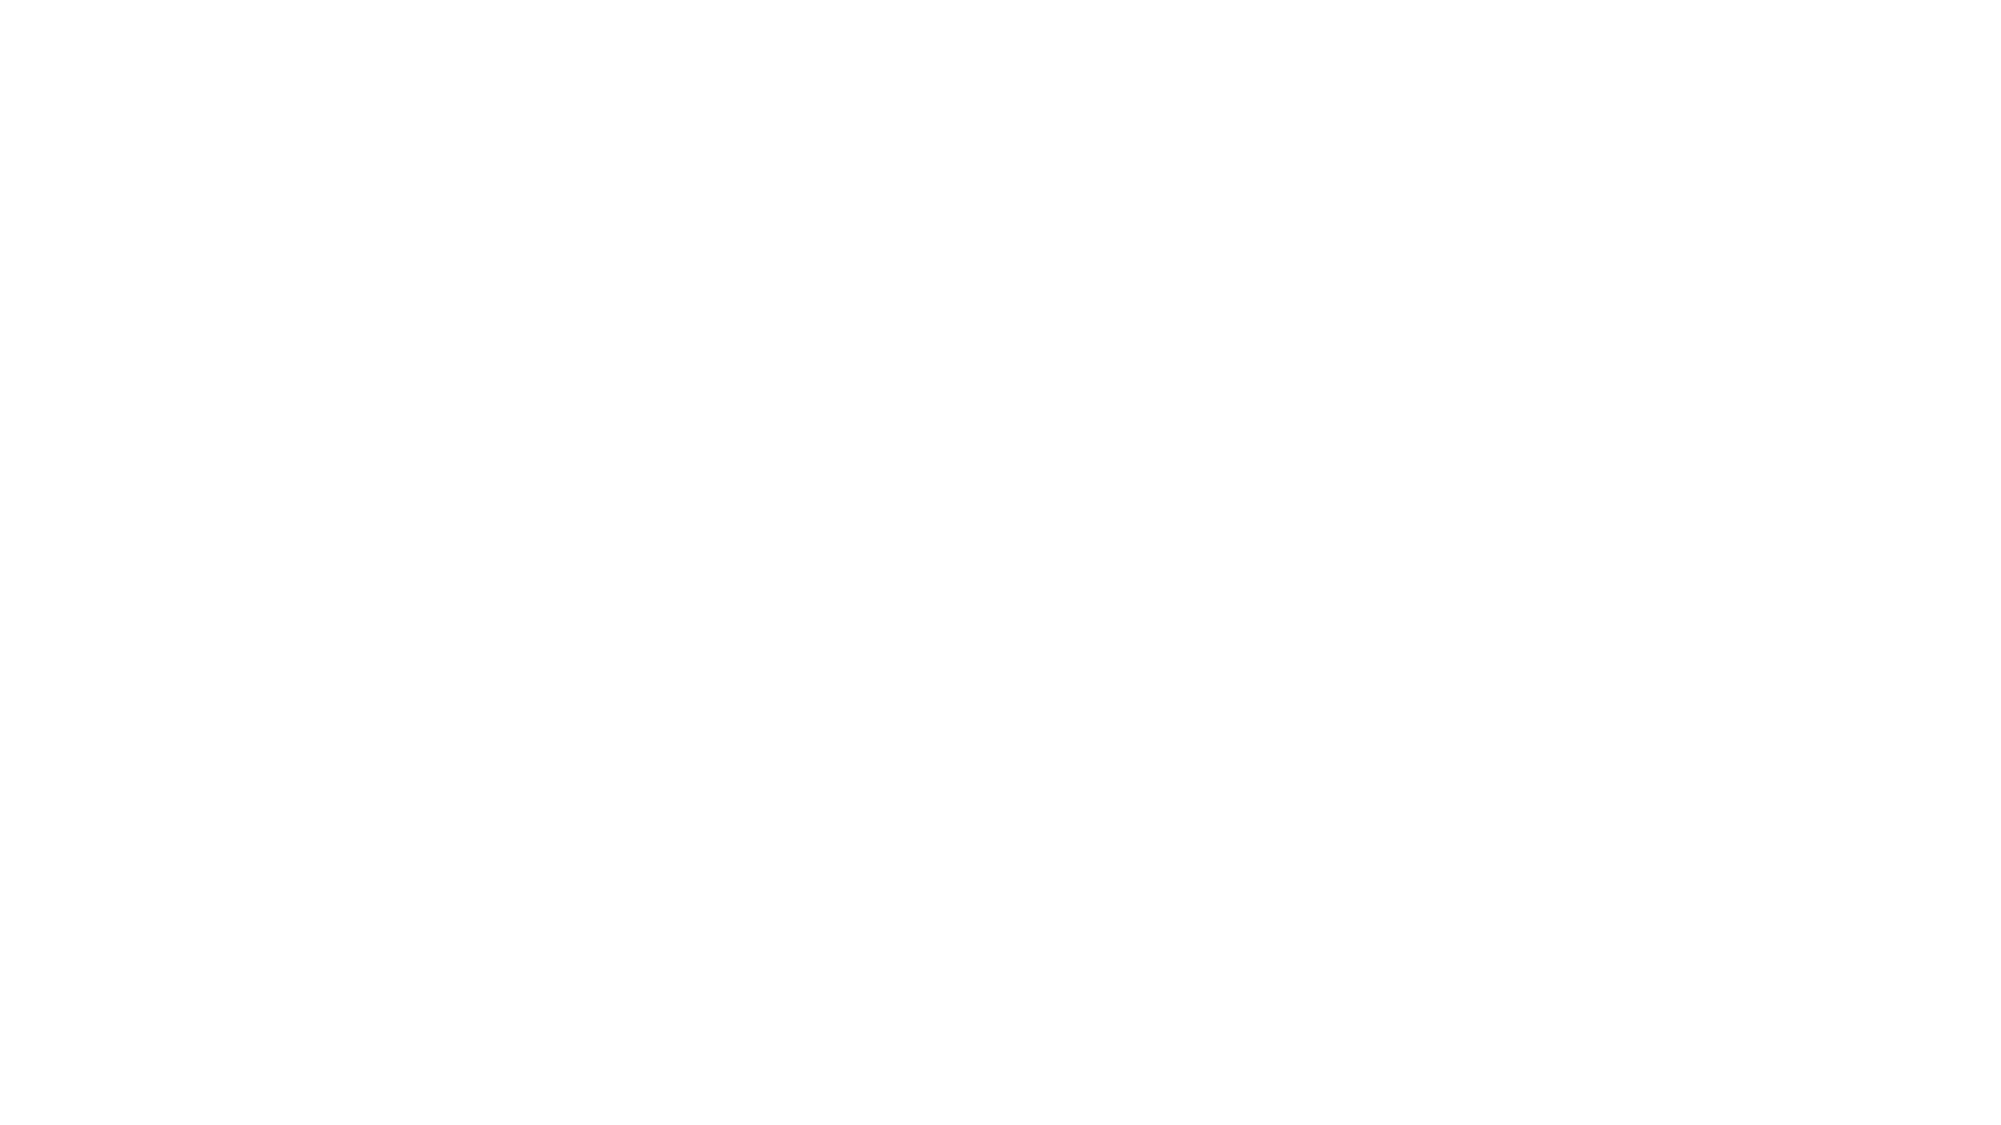

# Methodologie du mouvement
Dans un premier temps tous les collègues entrants (petits hélicoptères dans les diapos suivantes) vont être affectés, chacun sur un département. Vous êtes juste « posés » sur un poste vacant le temps de remplir les départements.
Vous êtes classés par votre barème en ordre décroissant.
S’il y a 10 postes dans un département, les 10 plus gros barèmes qui le demandent y entreront. Le barème du 10e et donc dernier à y entrer donne la « barre » départementale.
Tous les barèmes (étab, com, dep) sont pris en compte pour vous classer, c’est le plus gros barème qui est retenu.
Ensuite le DEPARTEMENT EST FERME. Là une 2e séquence commence.